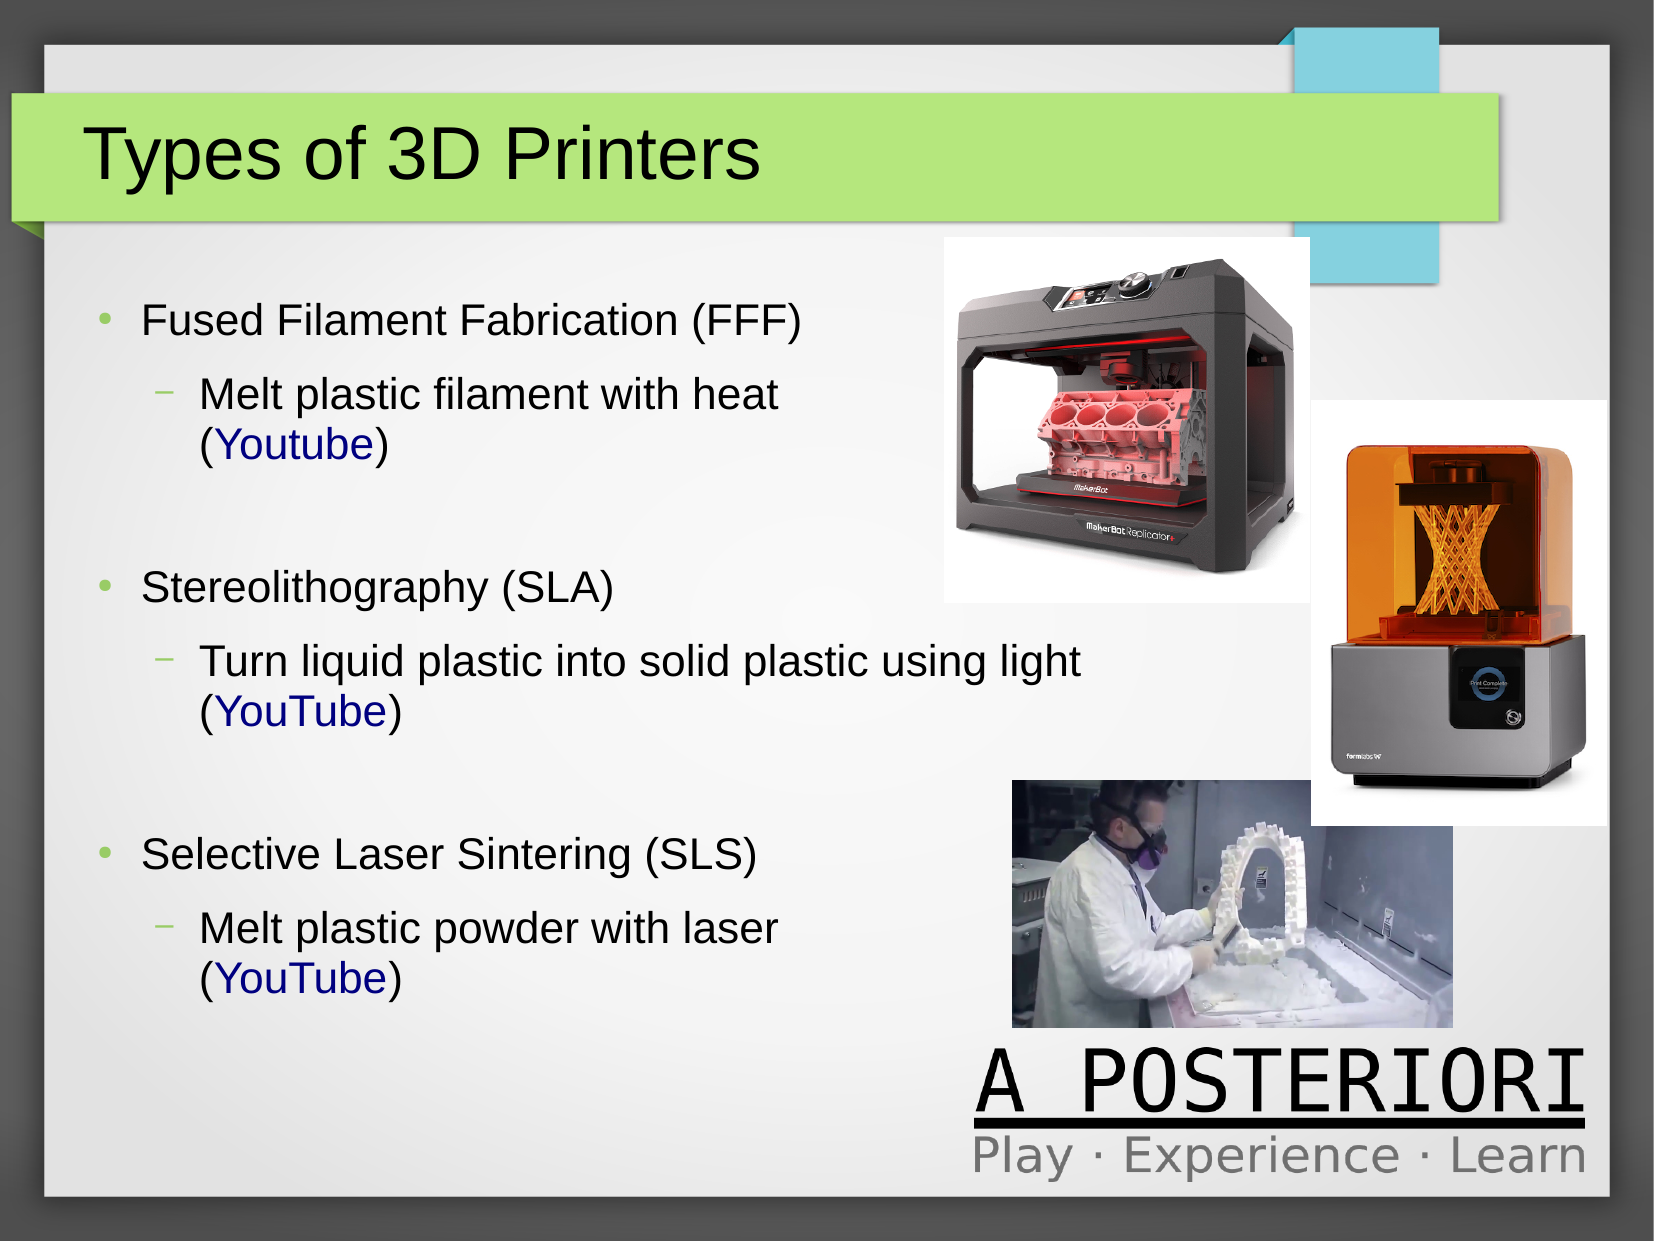

# Types of 3D Printers
Fused Filament Fabrication (FFF)
Melt plastic filament with heat
(Youtube)
Stereolithography (SLA)
Turn liquid plastic into solid plastic using light
(YouTube)
Selective Laser Sintering (SLS)
Melt plastic powder with laser
(YouTube)